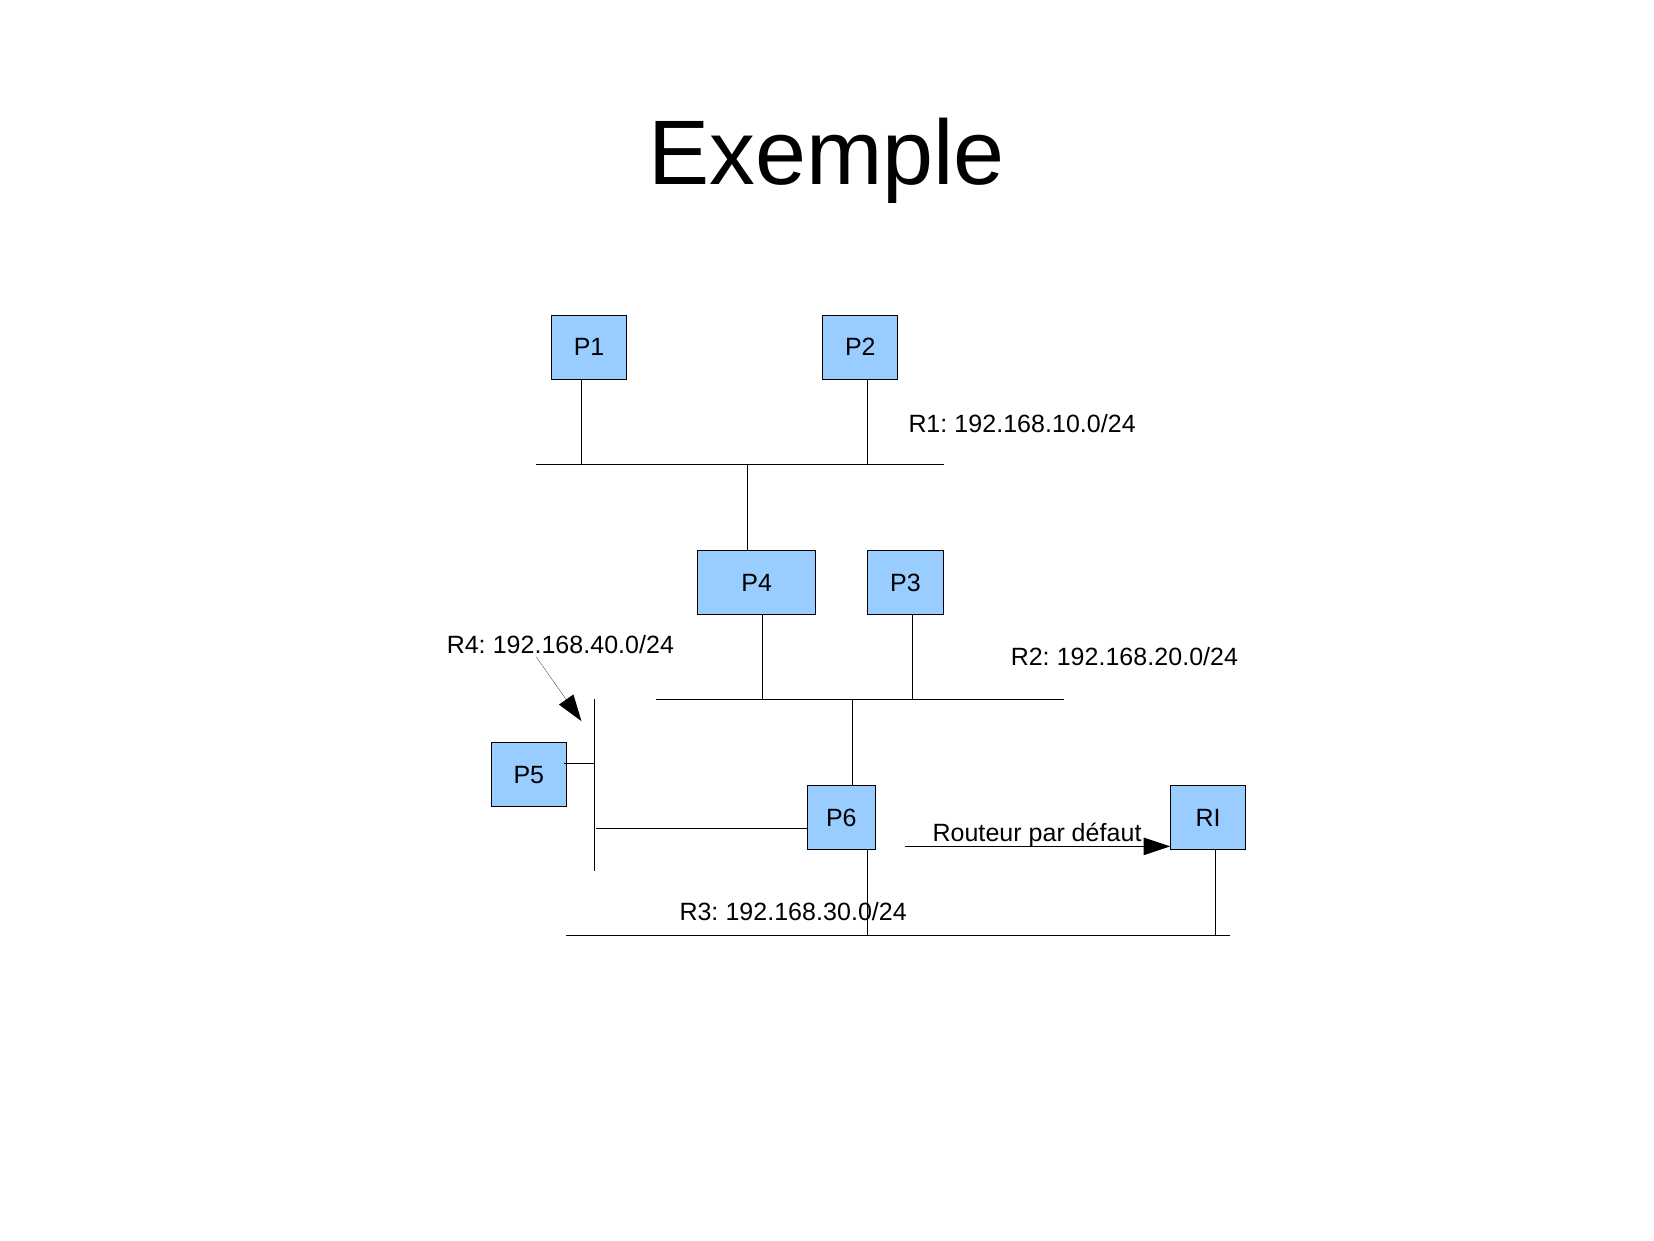

# Exemple
P1
P2
R1: 192.168.10.0/24
P4
P3
R4: 192.168.40.0/24
R2: 192.168.20.0/24
P5
P6
RI
Routeur par défaut
R3: 192.168.30.0/24